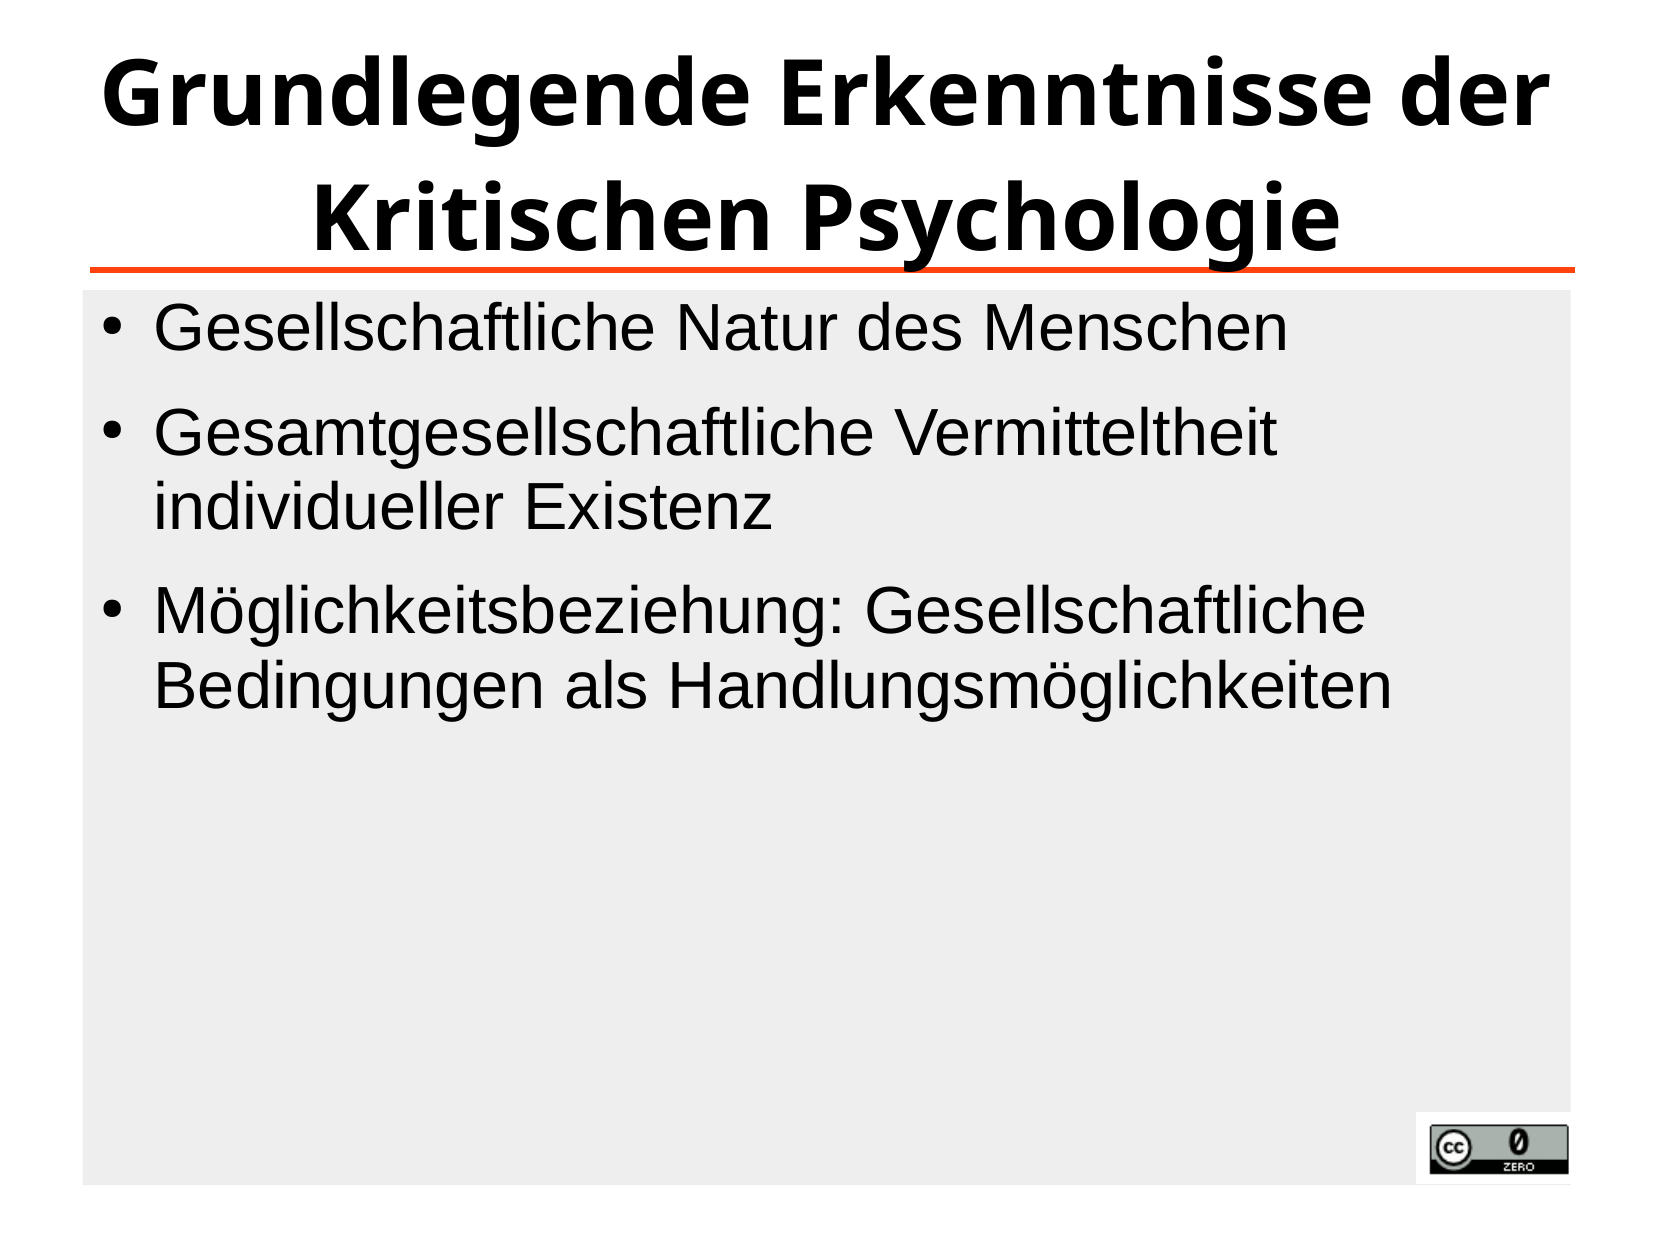

# Grundlegende Erkenntnisse der Kritischen Psychologie
Gesellschaftliche Natur des Menschen
Gesamtgesellschaftliche Vermitteltheit individueller Existenz
Möglichkeitsbeziehung: Gesellschaftliche Bedingungen als Handlungsmöglichkeiten